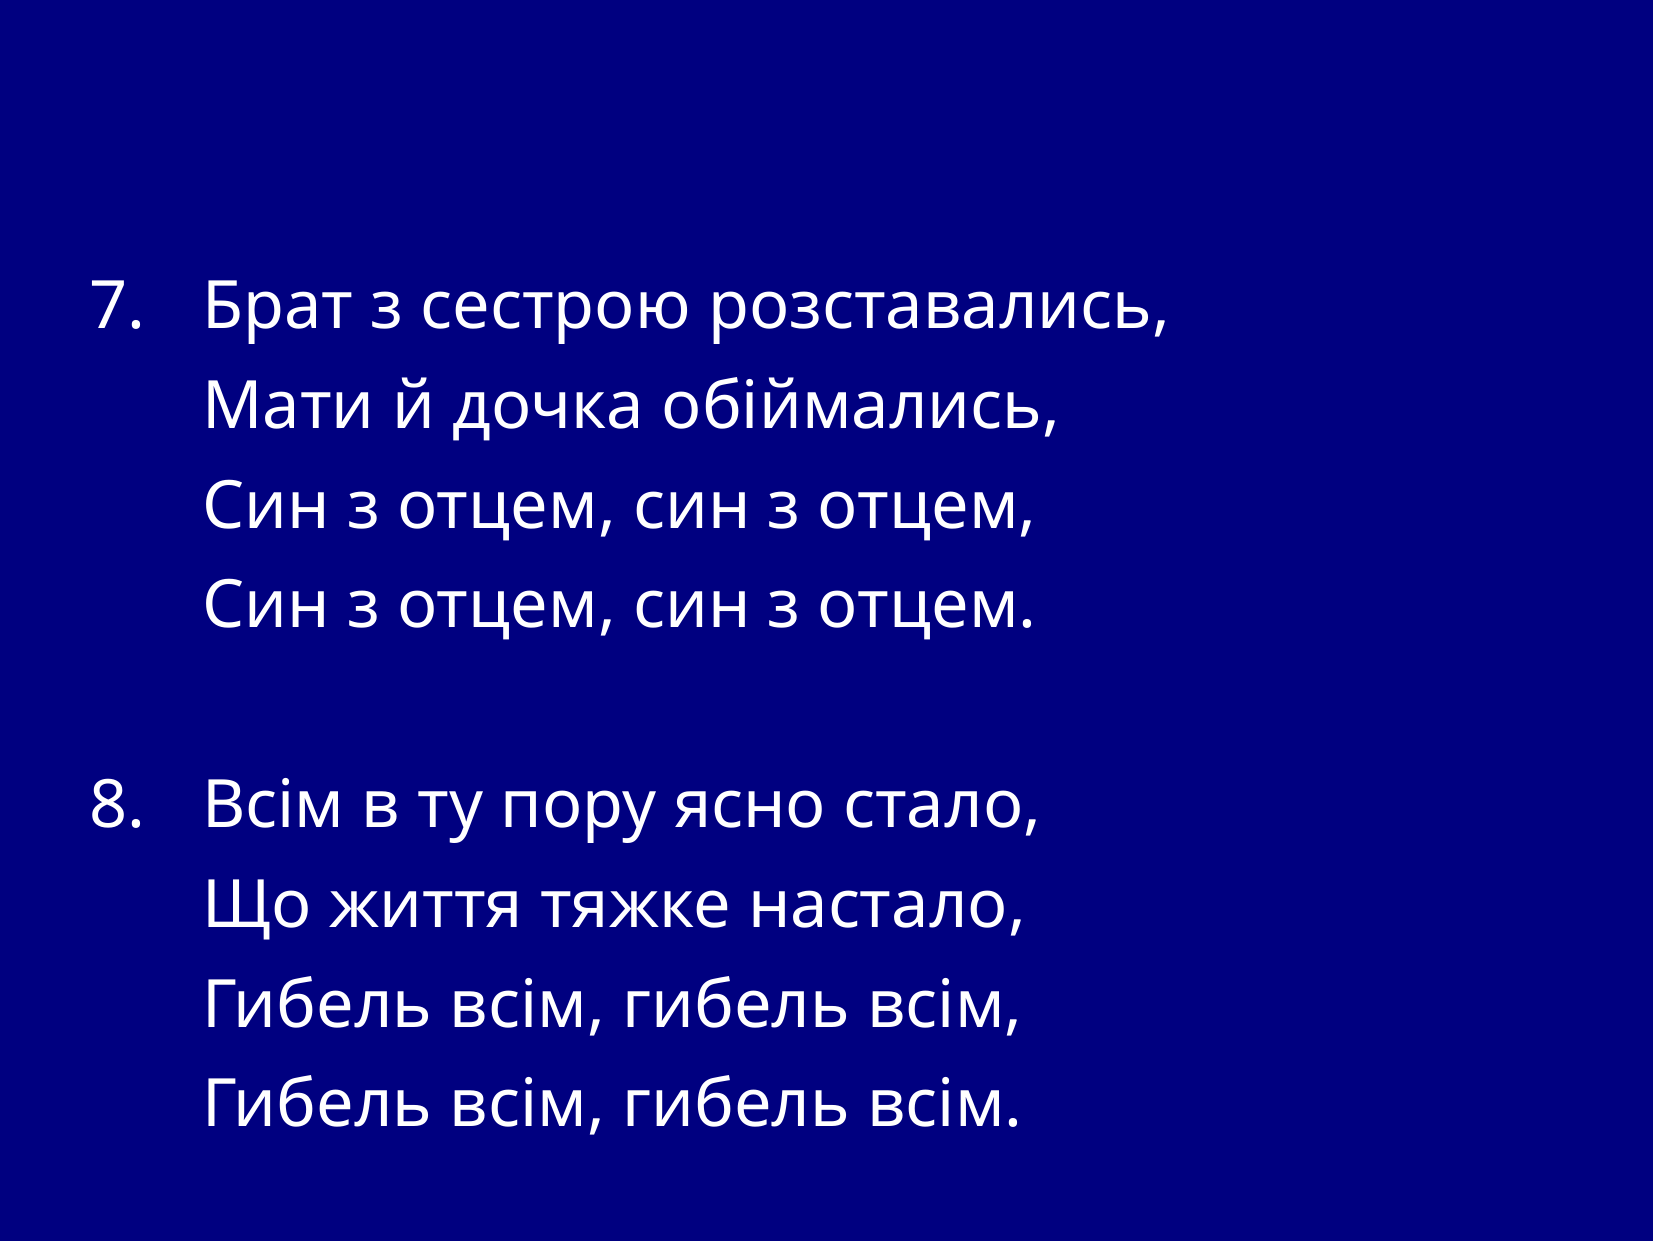

7.	Брат з сестрою розставались,
	Мати й дочка обіймались,
	Син з отцем, син з отцем,
	Син з отцем, син з отцем.
8.	Всім в ту пору ясно стало,
	Що життя тяжке настало,
	Гибель всім, гибель всім,
	Гибель всім, гибель всім.